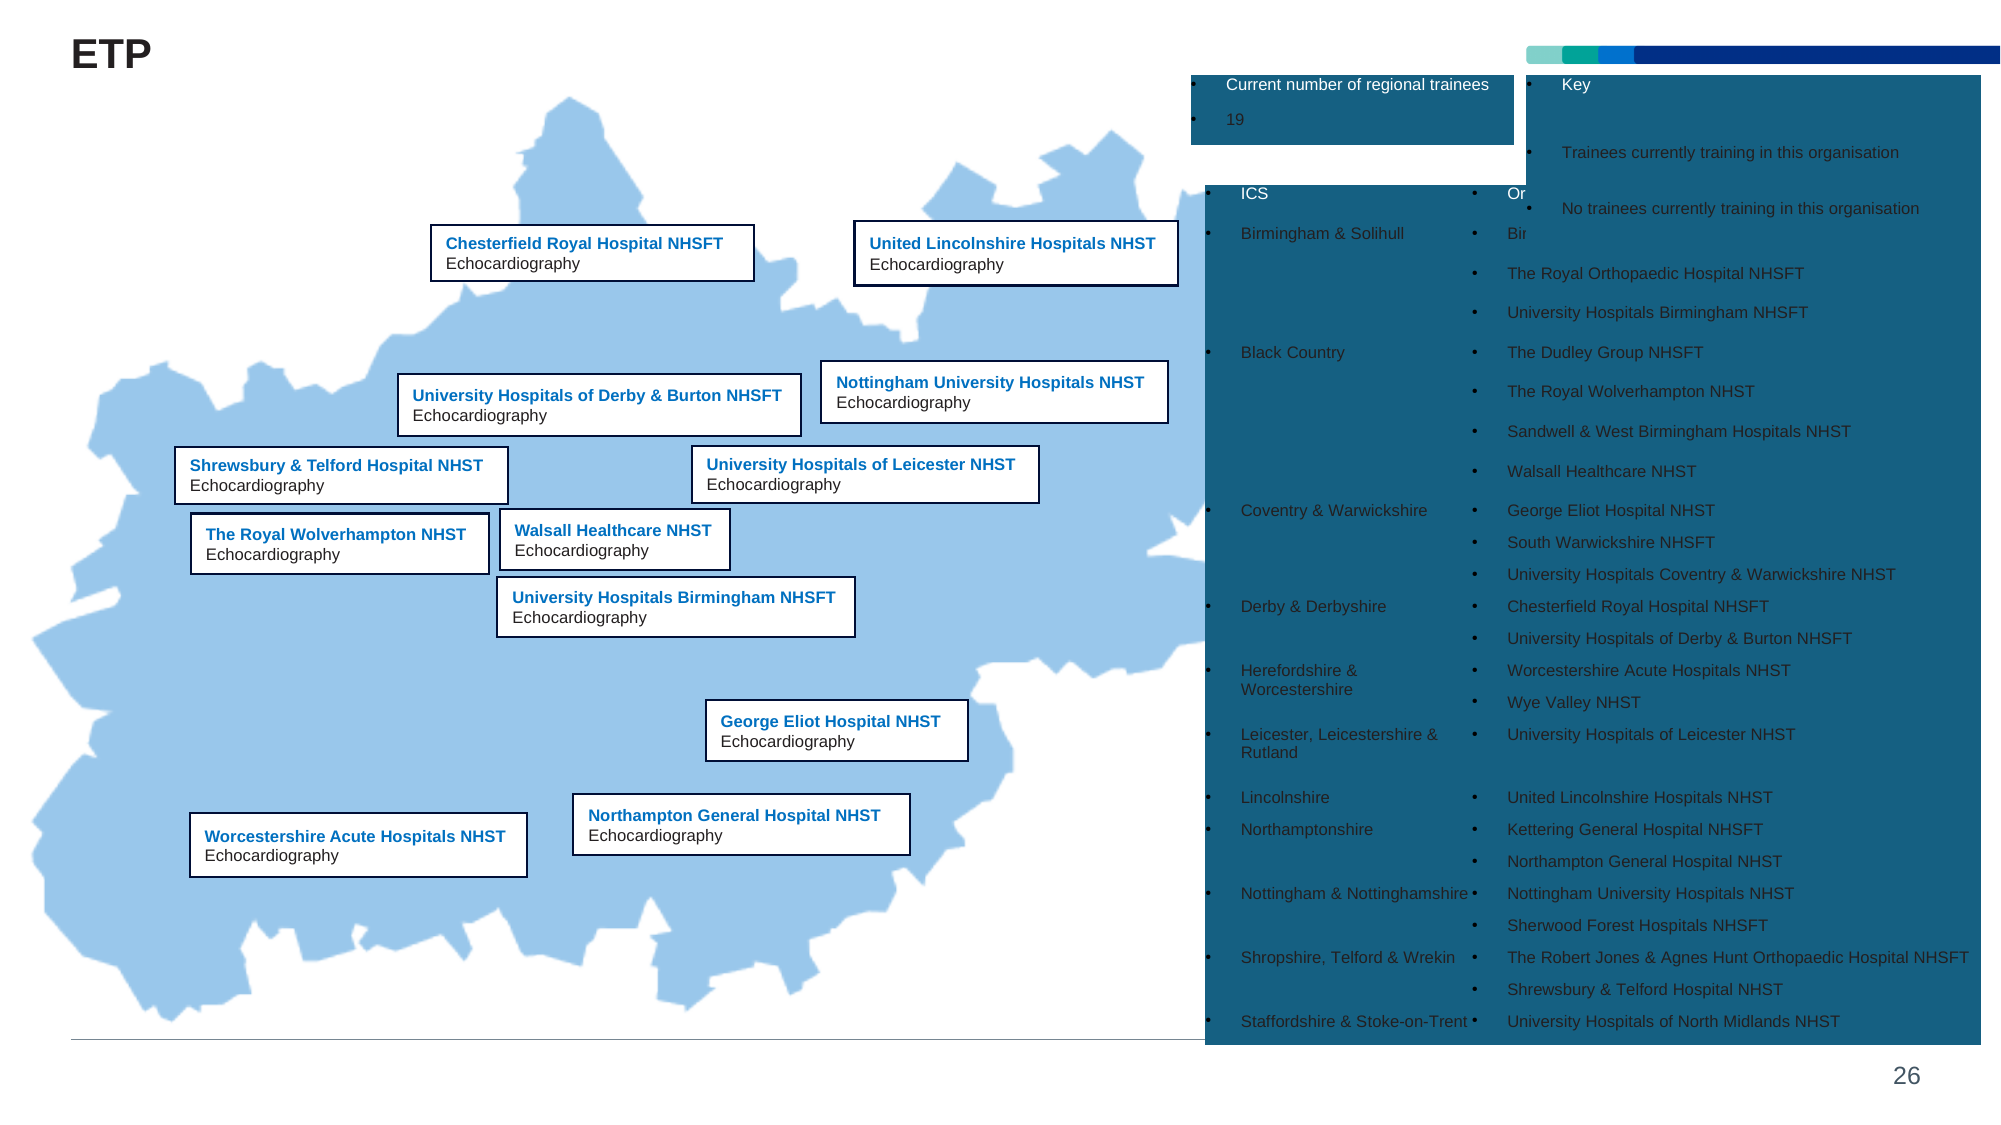

# ETP
| Current number of regional trainees |
| --- |
| 19 |
| Key | |
| --- | --- |
| Trainees currently training in this organisation | |
| No trainees currently training in this organisation | |
| ICS | Organisation |
| --- | --- |
| Birmingham & Solihull | Birmingham Women’s & Children’s NHSFT |
| | The Royal Orthopaedic Hospital NHSFT |
| | University Hospitals Birmingham NHSFT |
| Black Country | The Dudley Group NHSFT |
| | The Royal Wolverhampton NHST |
| | Sandwell & West Birmingham Hospitals NHST |
| | Walsall Healthcare NHST |
| Coventry & Warwickshire | George Eliot Hospital NHST |
| | South Warwickshire NHSFT |
| | University Hospitals Coventry & Warwickshire NHST |
| Derby & Derbyshire | Chesterfield Royal Hospital NHSFT |
| | University Hospitals of Derby & Burton NHSFT |
| Herefordshire & Worcestershire | Worcestershire Acute Hospitals NHST |
| | Wye Valley NHST |
| Leicester, Leicestershire & Rutland | University Hospitals of Leicester NHST |
| Lincolnshire | United Lincolnshire Hospitals NHST |
| Northamptonshire | Kettering General Hospital NHSFT |
| | Northampton General Hospital NHST |
| Nottingham & Nottinghamshire | Nottingham University Hospitals NHST |
| | Sherwood Forest Hospitals NHSFT |
| Shropshire, Telford & Wrekin | The Robert Jones & Agnes Hunt Orthopaedic Hospital NHSFT |
| | Shrewsbury & Telford Hospital NHST |
| Staffordshire & Stoke-on-Trent | University Hospitals of North Midlands NHST |
United Lincolnshire Hospitals NHST
Echocardiography
Chesterfield Royal Hospital NHSFT
Echocardiography
Nottingham University Hospitals NHST
Echocardiography
University Hospitals of Derby & Burton NHSFT
Echocardiography
University Hospitals of Leicester NHST
Echocardiography
Shrewsbury & Telford Hospital NHST
Echocardiography
Walsall Healthcare NHST
Echocardiography
The Royal Wolverhampton NHST
Echocardiography
University Hospitals Birmingham NHSFT
Echocardiography
George Eliot Hospital NHST
Echocardiography
Northampton General Hospital NHST
Echocardiography
Worcestershire Acute Hospitals NHST
Echocardiography